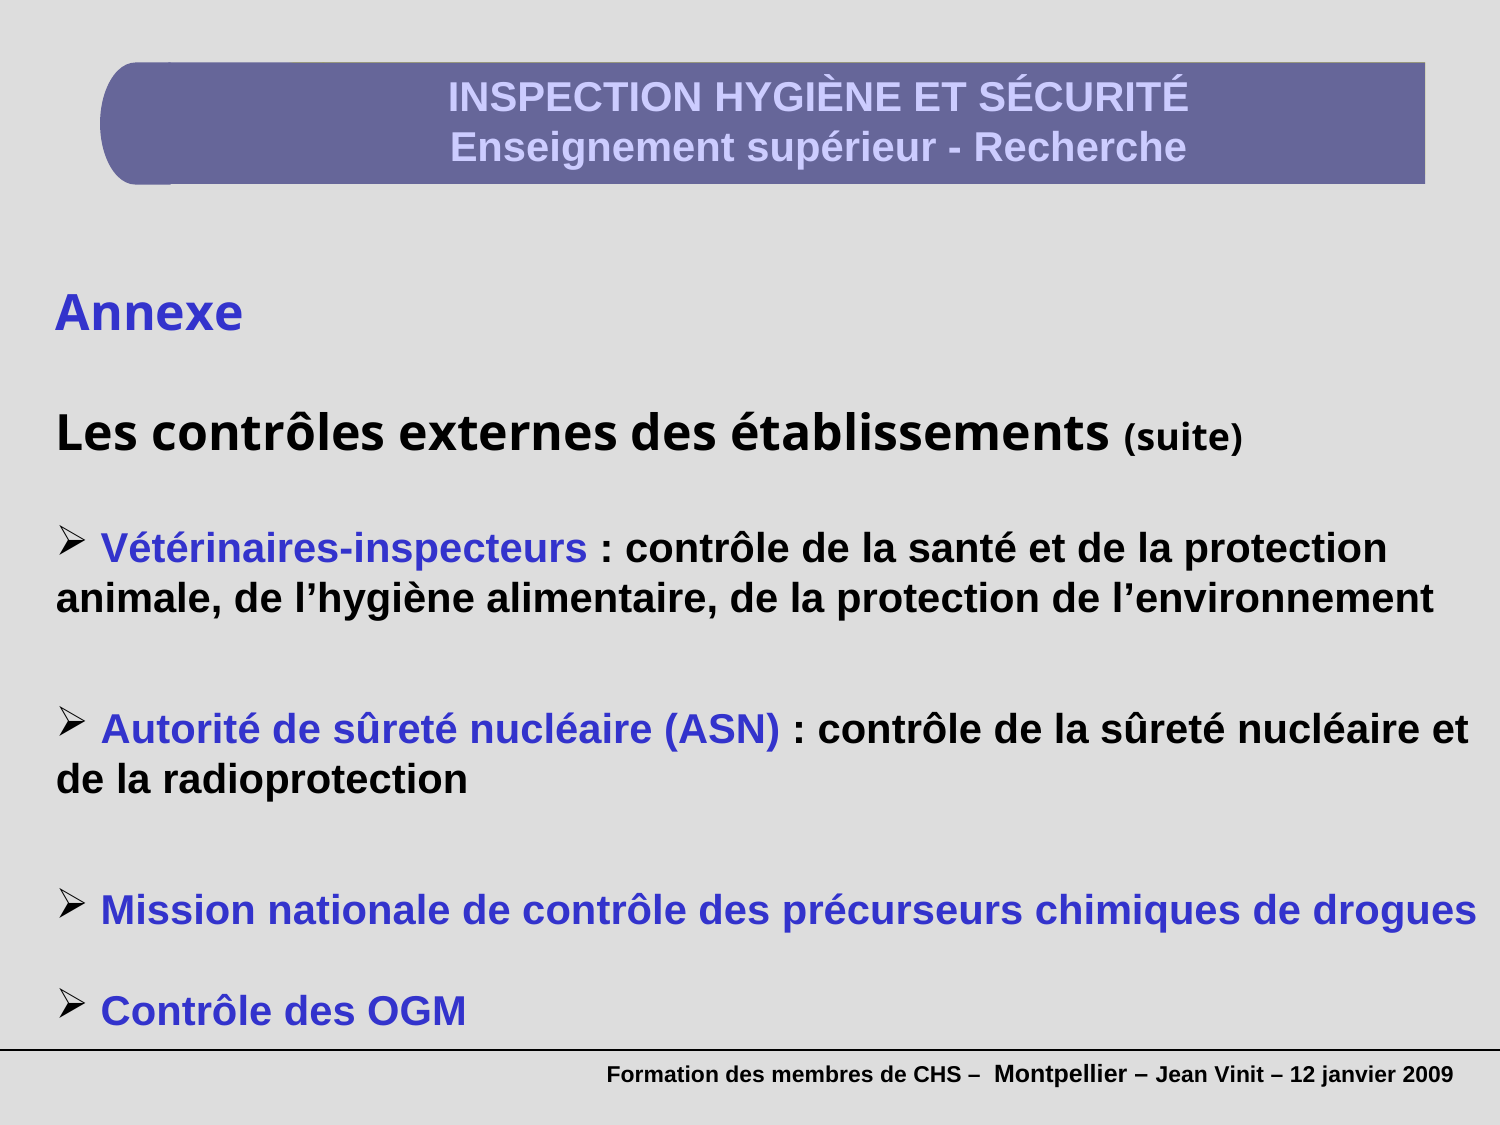

Annexe
Les contrôles externes des établissements (suite)
 Vétérinaires-inspecteurs : contrôle de la santé et de la protection animale, de l’hygiène alimentaire, de la protection de l’environnement
 Autorité de sûreté nucléaire (ASN) : contrôle de la sûreté nucléaire et de la radioprotection
 Mission nationale de contrôle des précurseurs chimiques de drogues
 Contrôle des OGM